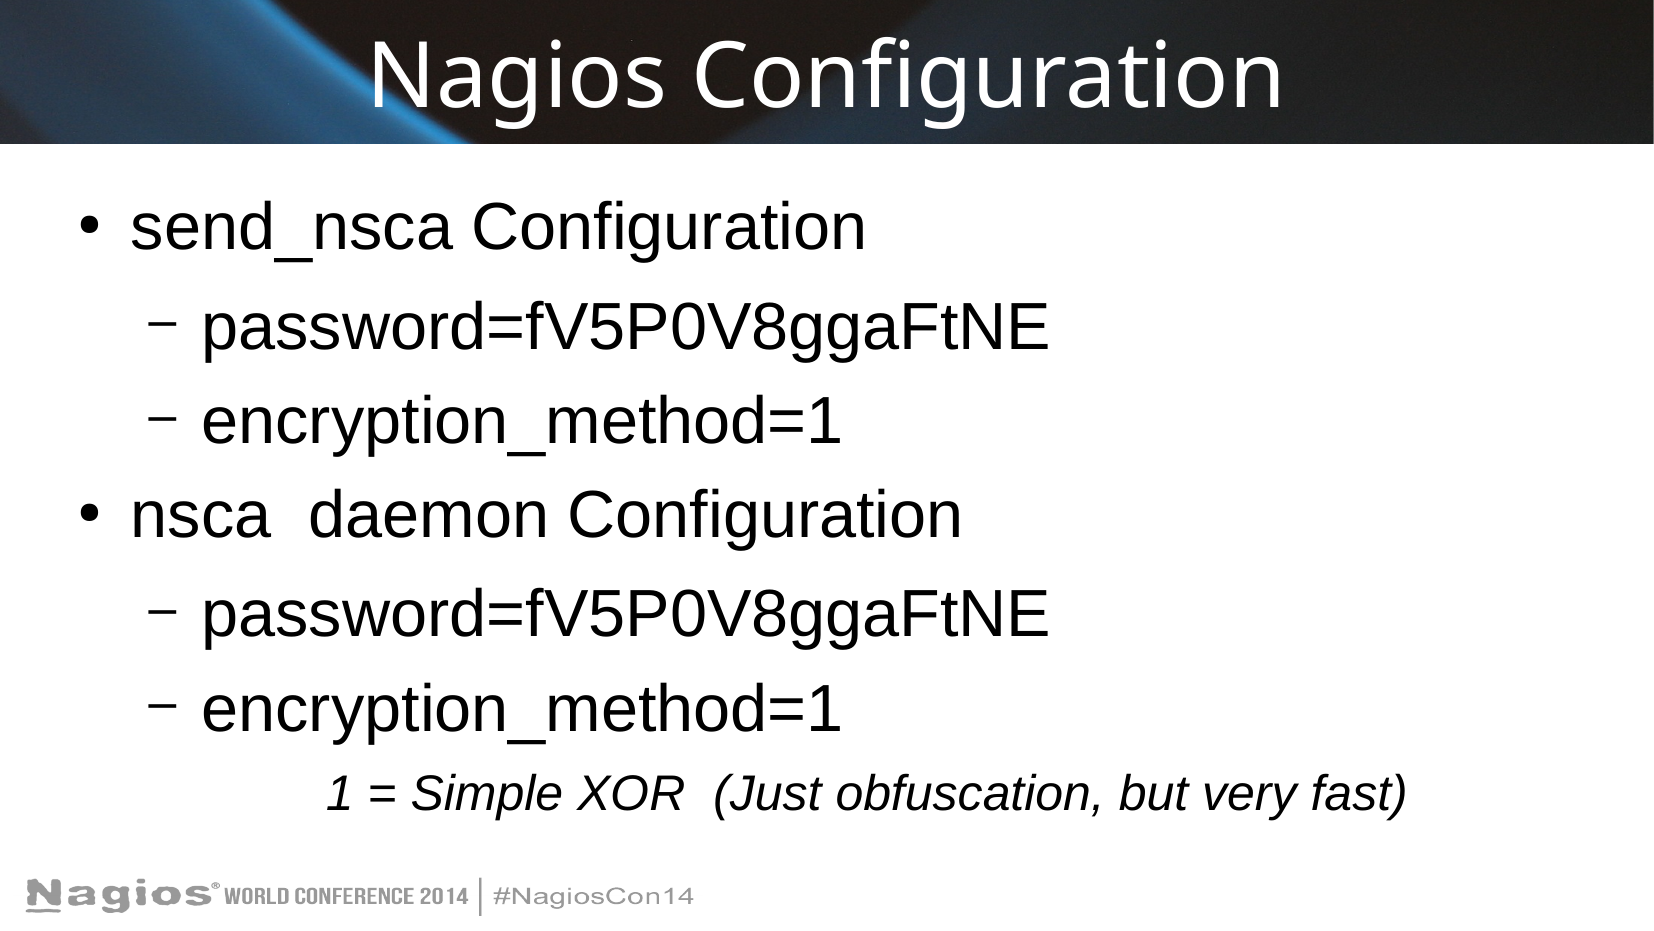

# Nagios Configuration
send_nsca Configuration
password=fV5P0V8ggaFtNE
encryption_method=1
nsca daemon Configuration
password=fV5P0V8ggaFtNE
encryption_method=1
1 = Simple XOR (Just obfuscation, but very fast)